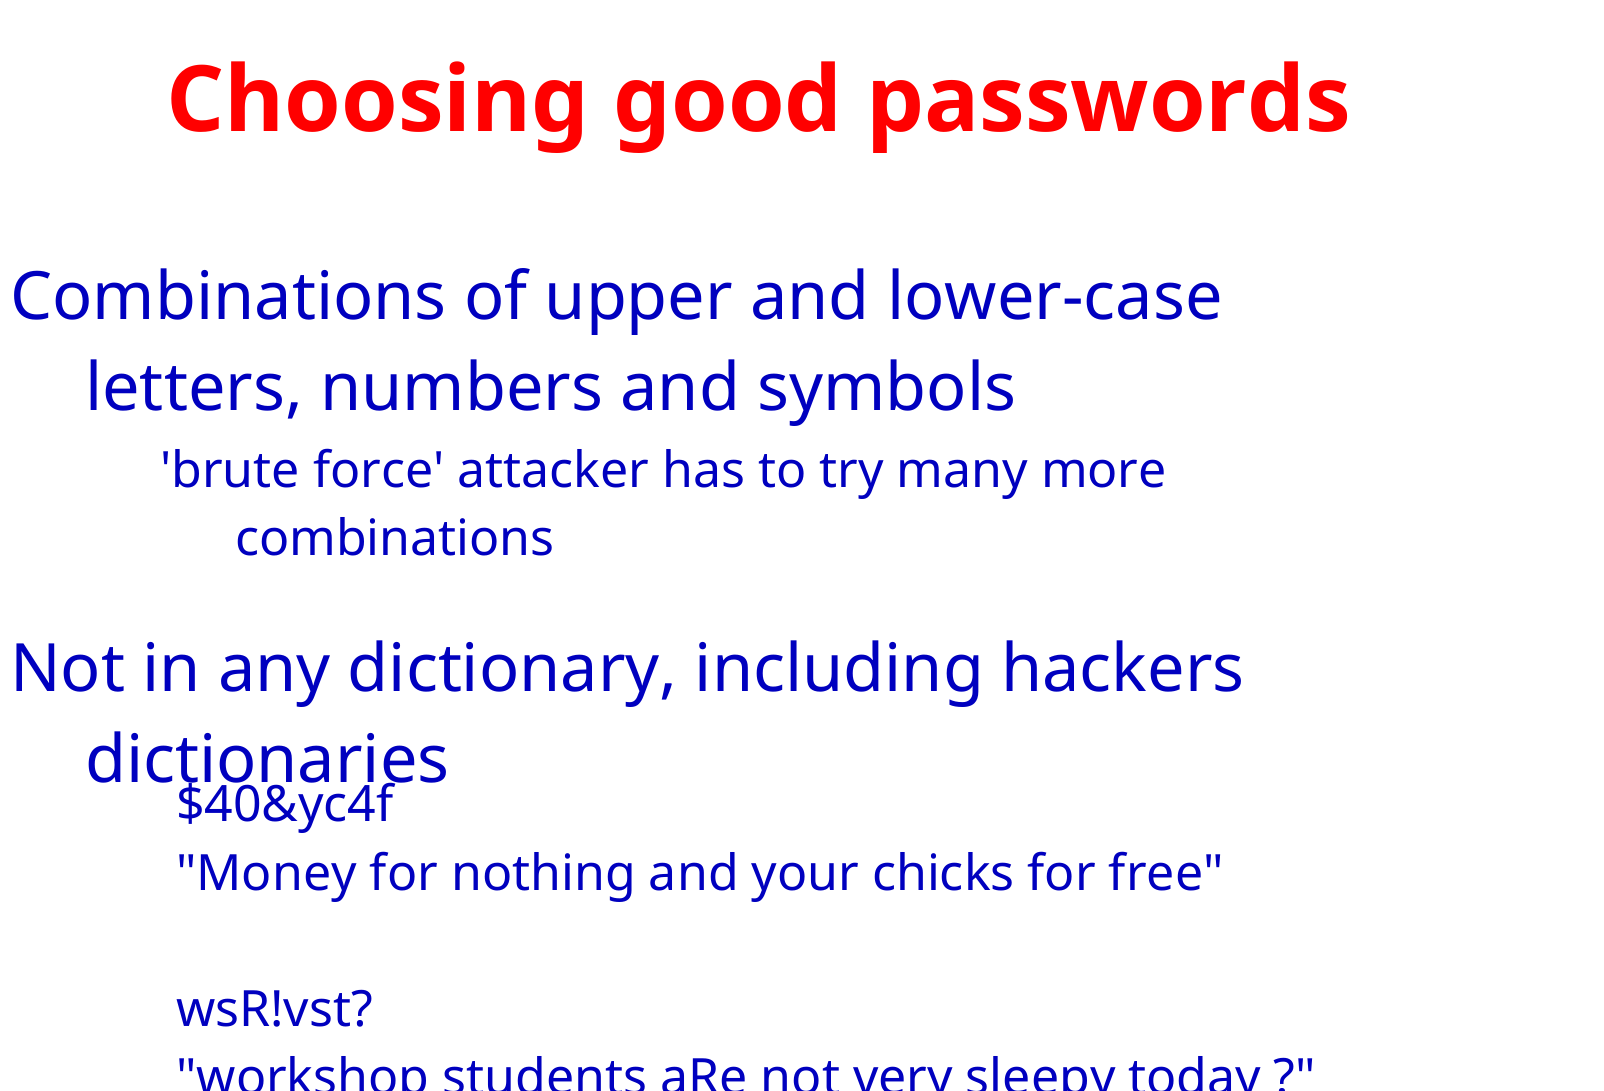

# Choosing good passwords
Combinations of upper and lower-case letters, numbers and symbols
'brute force' attacker has to try many more combinations
Not in any dictionary, including hackers dictionaries
$40&yc4f
"Money for nothing and your chicks for free"
wsR!vst?
"workshop students aRe not very sleepy today ?"